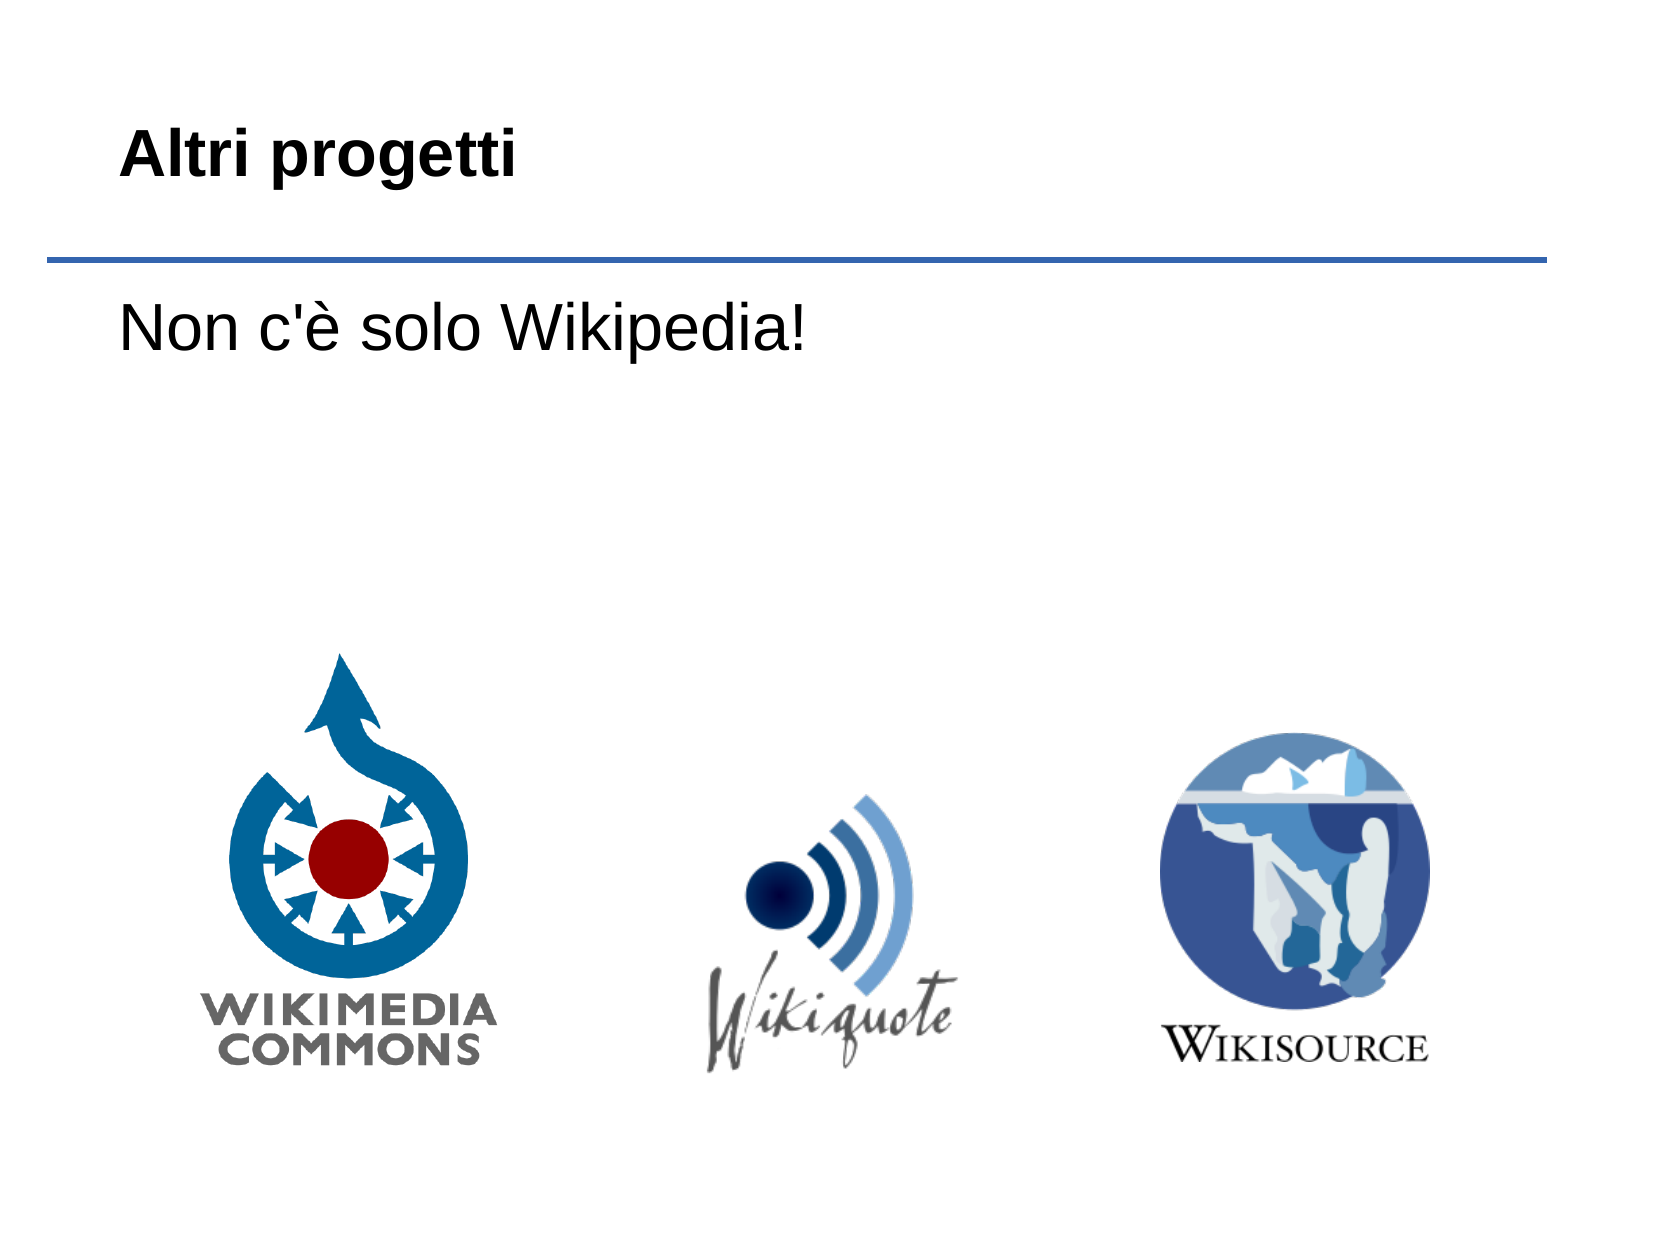

# Altri progetti
Non c'è solo Wikipedia!